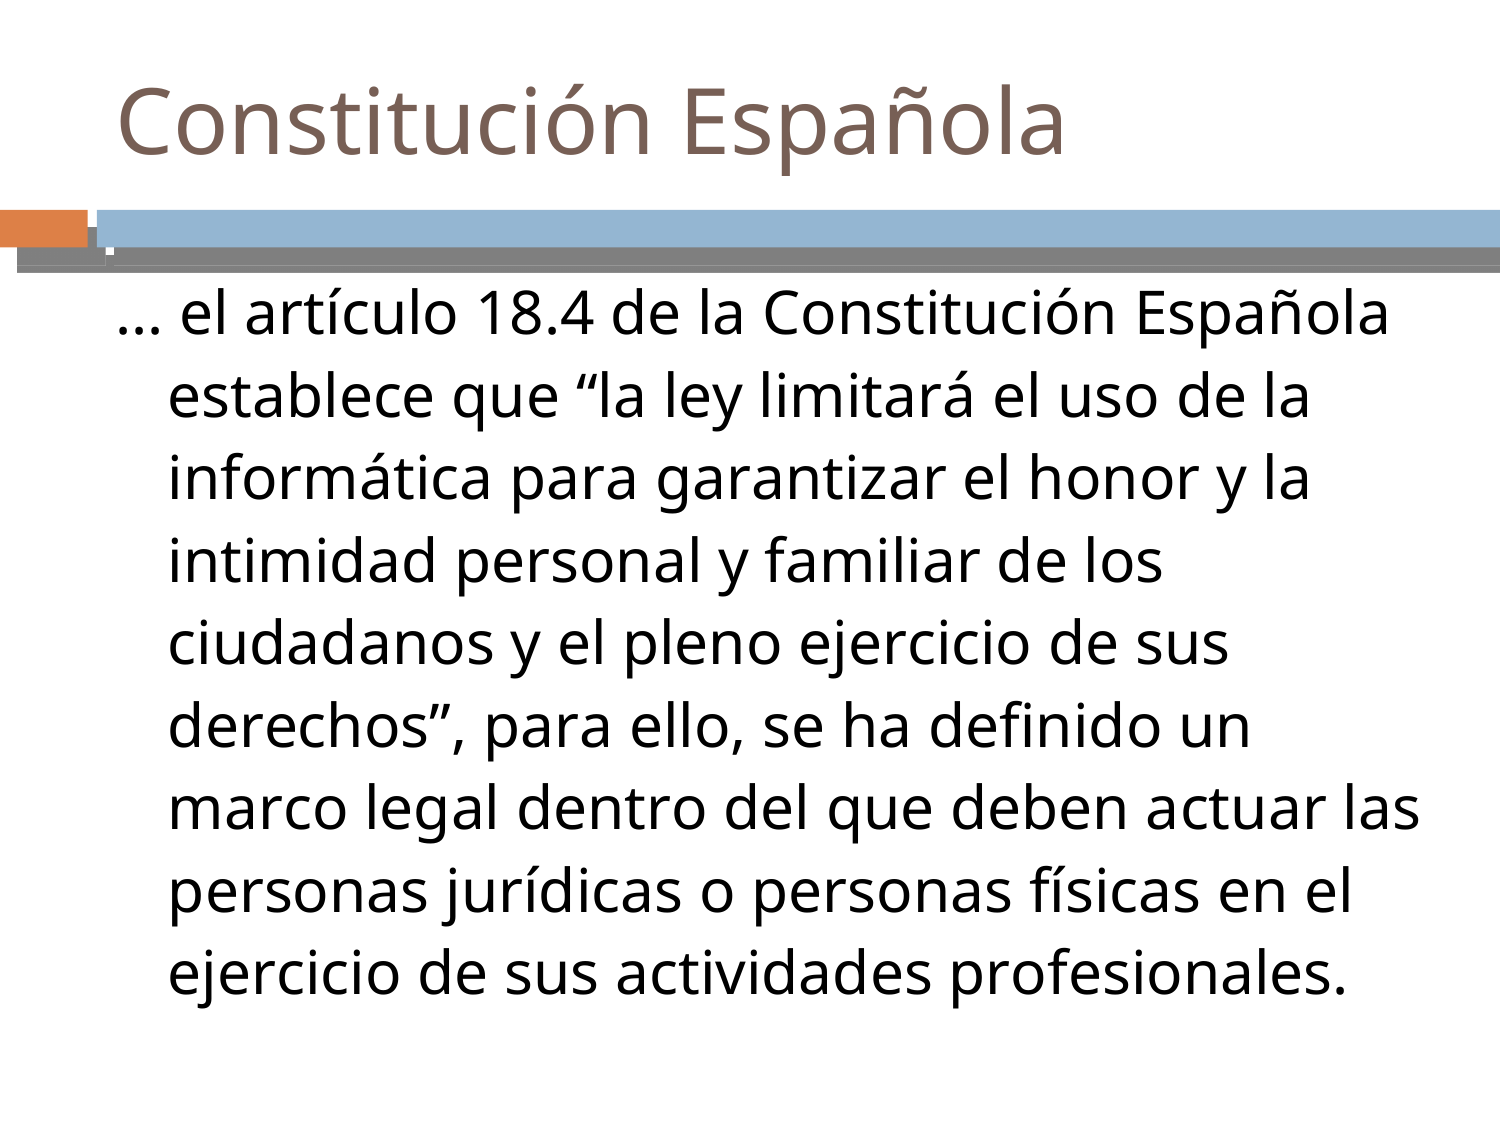

# Constitución Española
... el artículo 18.4 de la Constitución Española establece que “la ley limitará el uso de la informática para garantizar el honor y la intimidad personal y familiar de los ciudadanos y el pleno ejercicio de sus derechos”, para ello, se ha definido un marco legal dentro del que deben actuar las personas jurídicas o personas físicas en el ejercicio de sus actividades profesionales.